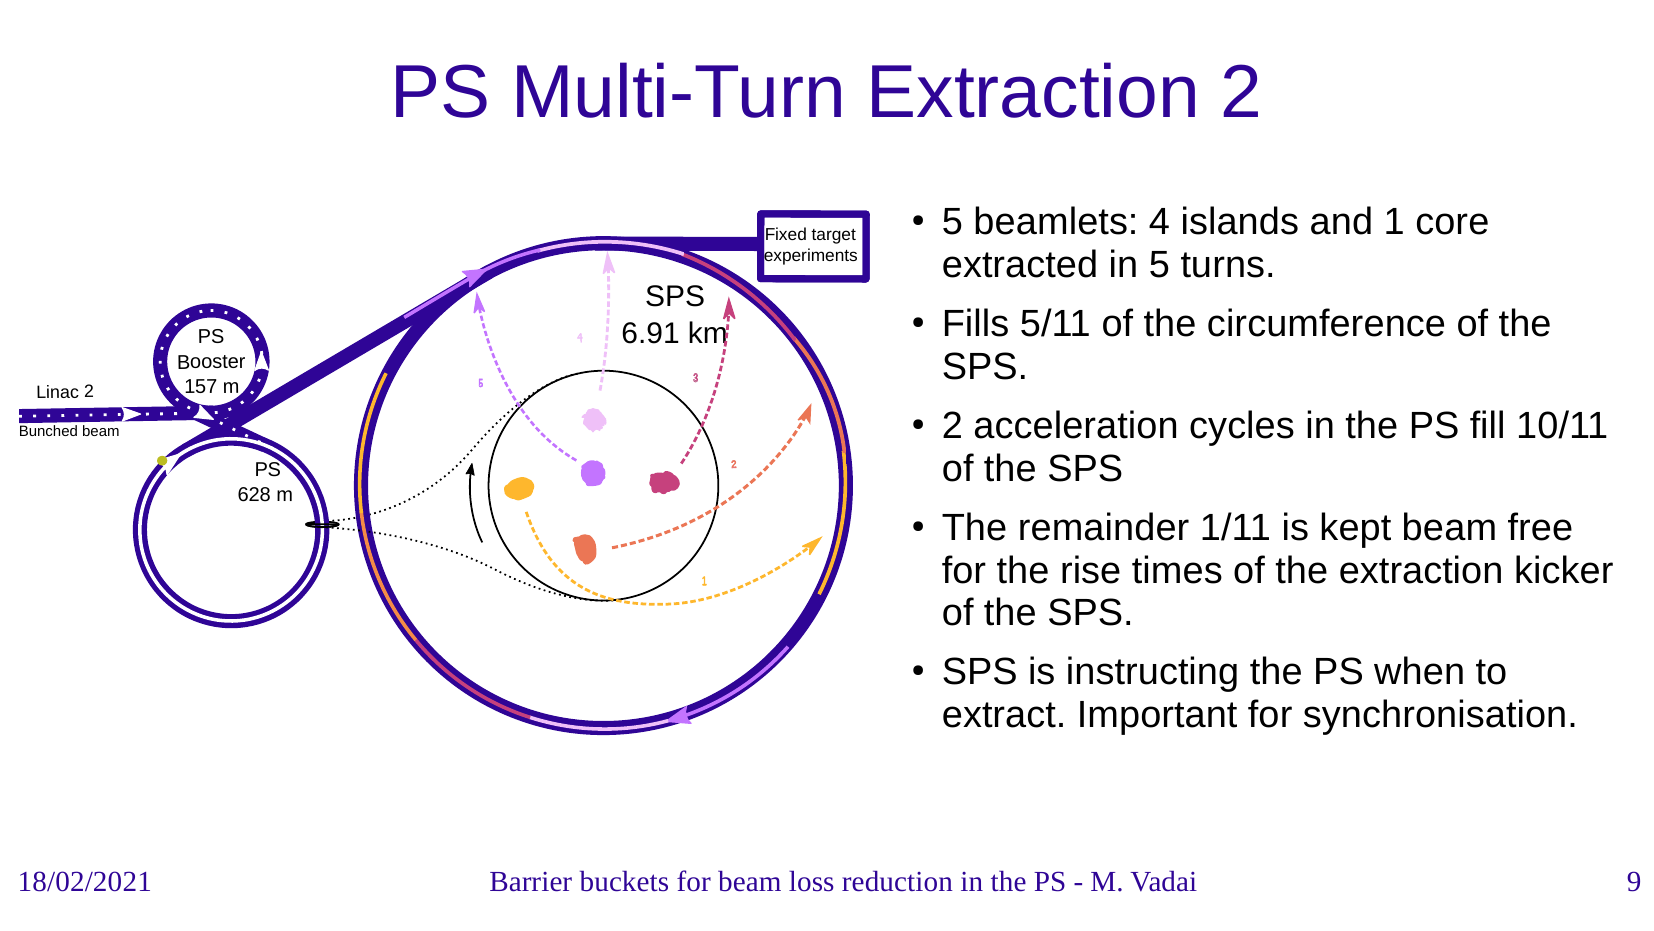

# PS Multi-Turn Extraction 2
5 beamlets: 4 islands and 1 core extracted in 5 turns.
Fills 5/11 of the circumference of the SPS.
2 acceleration cycles in the PS fill 10/11 of the SPS
The remainder 1/11 is kept beam free for the rise times of the extraction kicker of the SPS.
SPS is instructing the PS when to extract. Important for synchronisation.
18/02/2021
Barrier buckets for beam loss reduction in the PS - M. Vadai
9